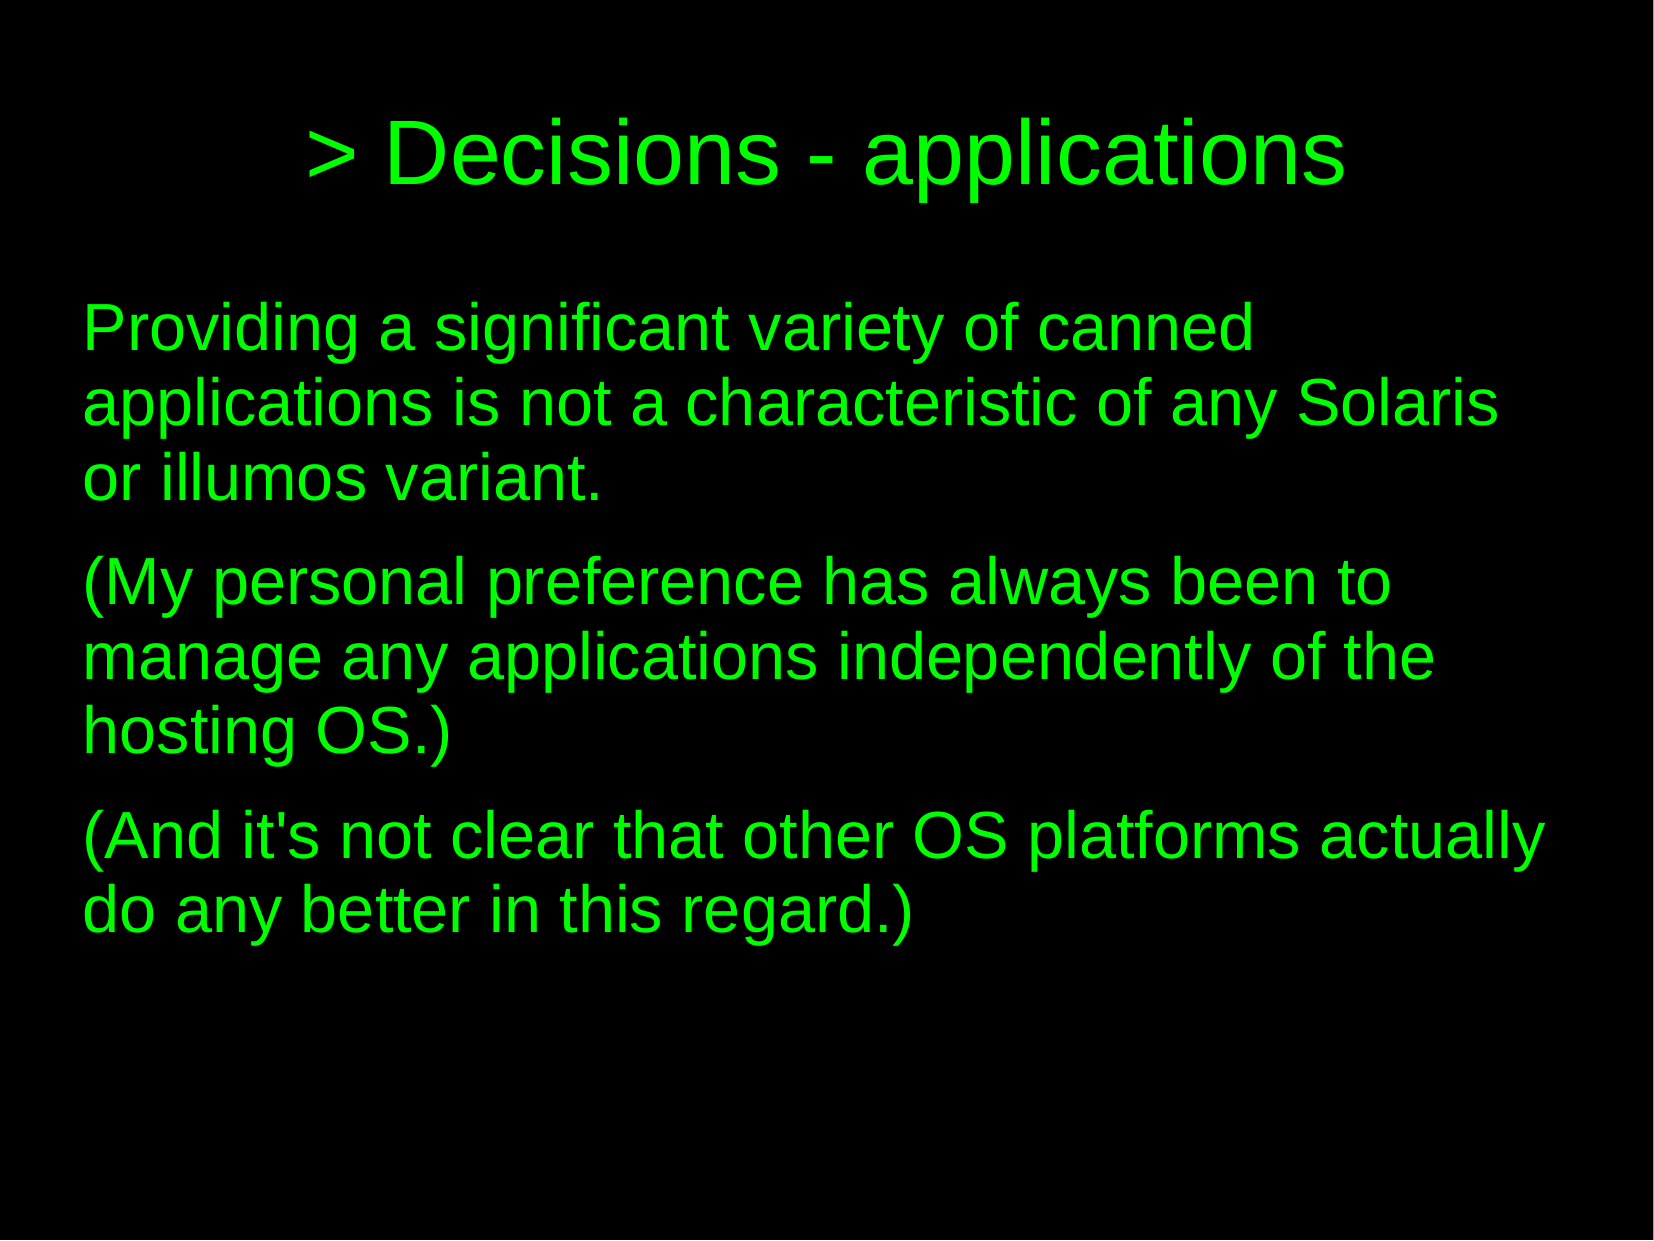

# > Decisions - applications
Providing a significant variety of canned applications is not a characteristic of any Solaris or illumos variant.
(My personal preference has always been to manage any applications independently of the hosting OS.)
(And it's not clear that other OS platforms actually do any better in this regard.)